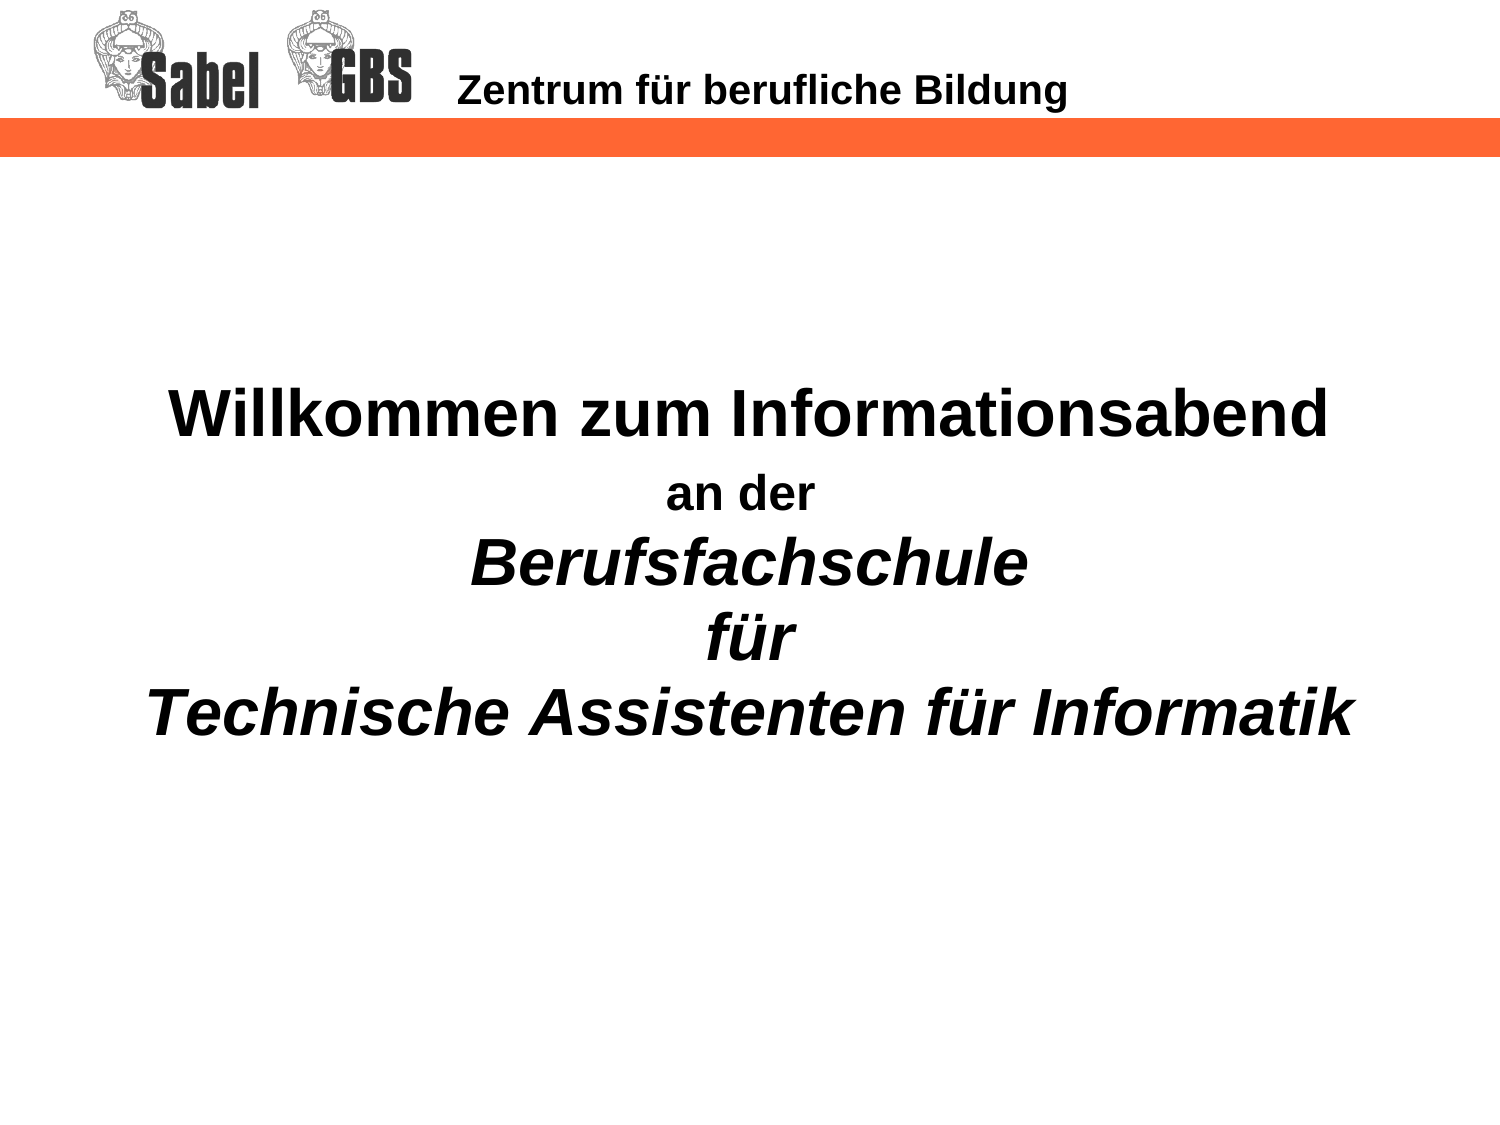

# Willkommen zum Informationsabend an der Berufsfachschule für Technische Assistenten für Informatik